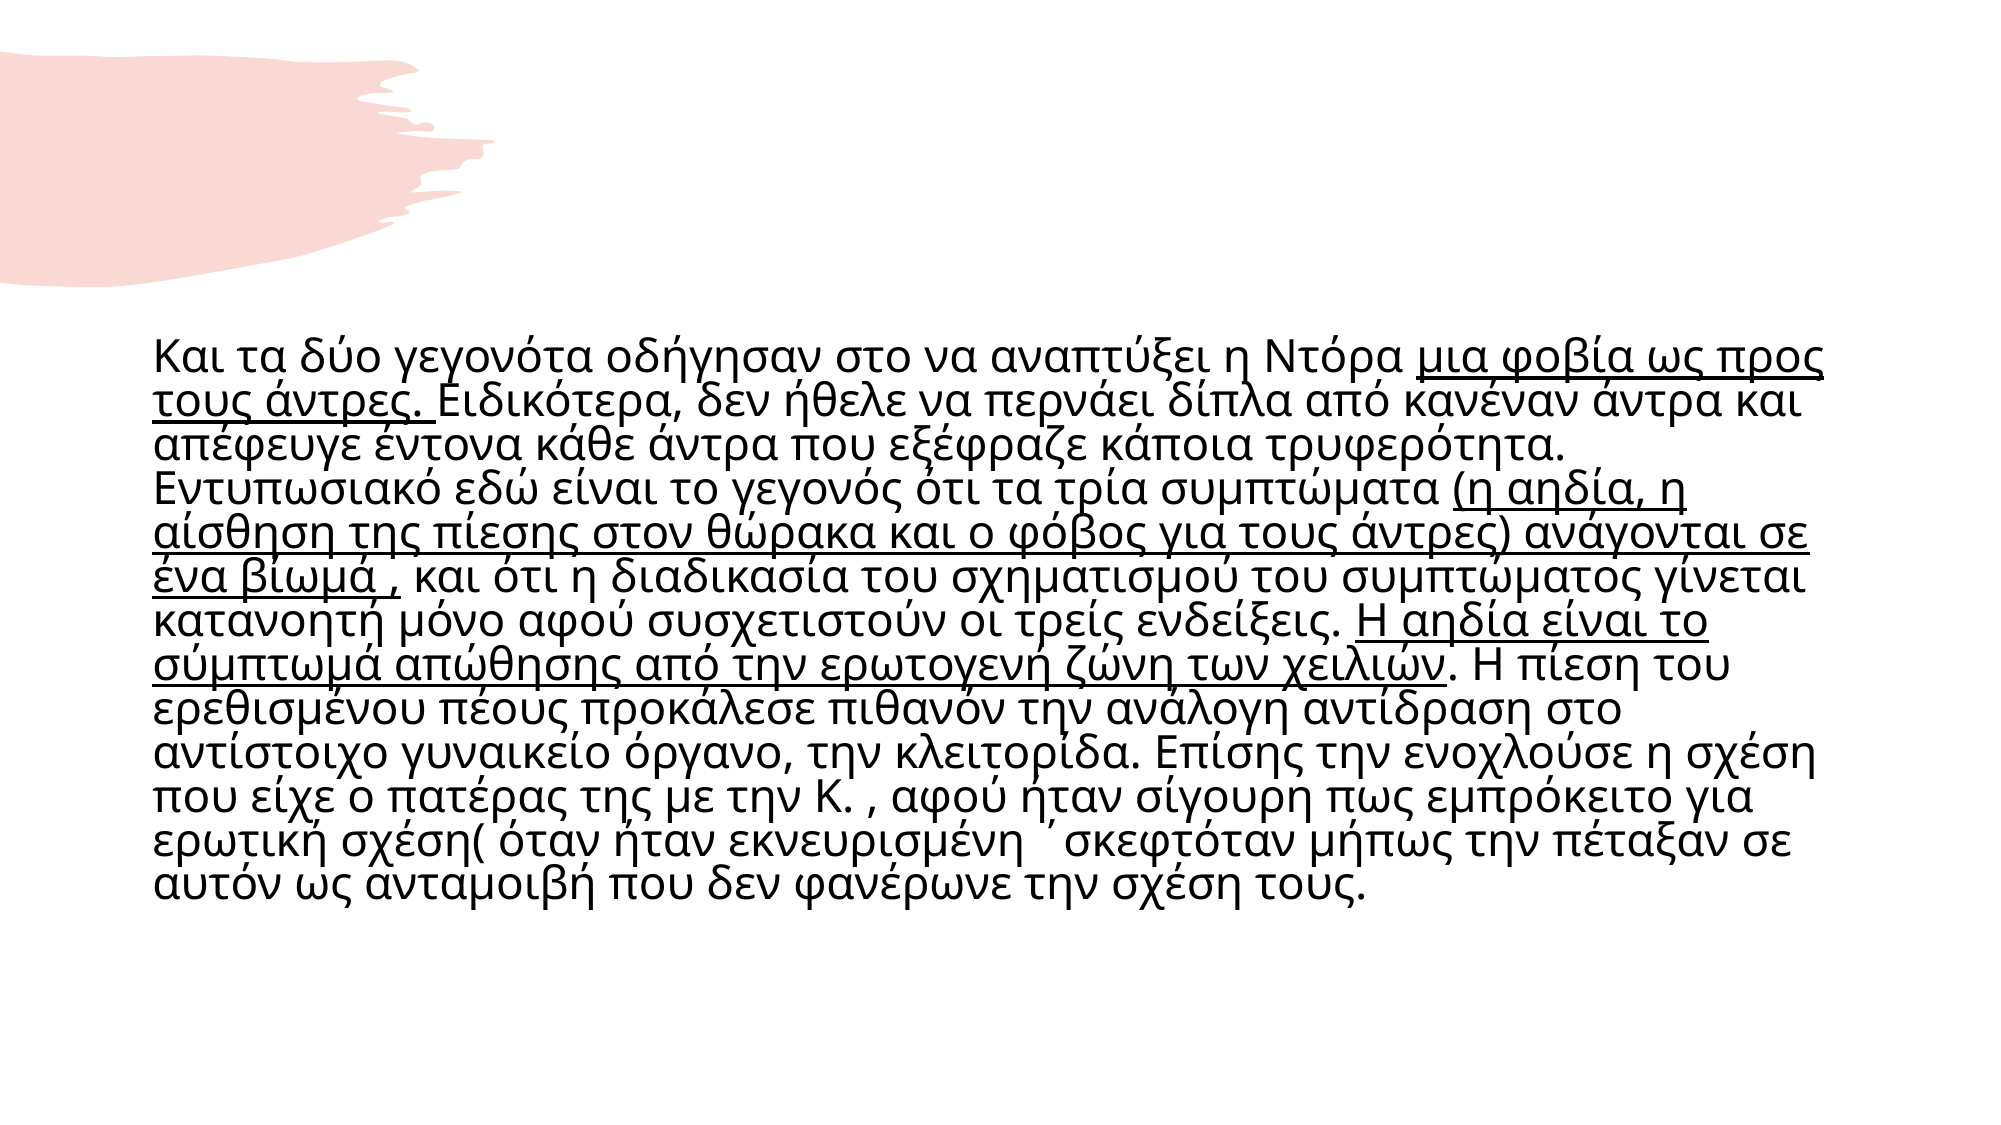

#
Και τα δύο γεγονότα οδήγησαν στο να αναπτύξει η Ντόρα µια φοβία ως προς τους άντρες. Ειδικότερα, δεν ήθελε να περνάει δίπλα από κανέναν άντρα και απέφευγε έντονα κάθε άντρα που εξέφραζε κάποια τρυφερότητα. Εντυπωσιακό εδώ είναι το γεγονός ότι τα τρία συμπτώματα (η αηδία, η αίσθηση της πίεσης στον θώρακα και ο φόβος για τους άντρες) ανάγονται σε ένα βίωμά , και ότι η διαδικασία του σχηματισμού του συμπτώματος γίνεται κατανοητή µόνο αφού συσχετιστούν οι τρείς ενδείξεις. Η αηδία είναι το σύμπτωμά απώθησης από την ερωτογενή ζώνη των χειλιών. Η πίεση του ερεθισμένου πέους προκάλεσε πιθανόν την ανάλογη αντίδραση στο αντίστοιχο γυναικείο όργανο, την κλειτορίδα. Επίσης την ενοχλούσε η σχέση που είχε ο πατέρας της με την Κ. , αφού ήταν σίγουρη πως εμπρόκειτο για ερωτική σχέση( όταν ήταν εκνευρισμένη ΄σκεφτόταν μήπως την πέταξαν σε αυτόν ως ανταμοιβή που δεν φανέρωνε την σχέση τους.